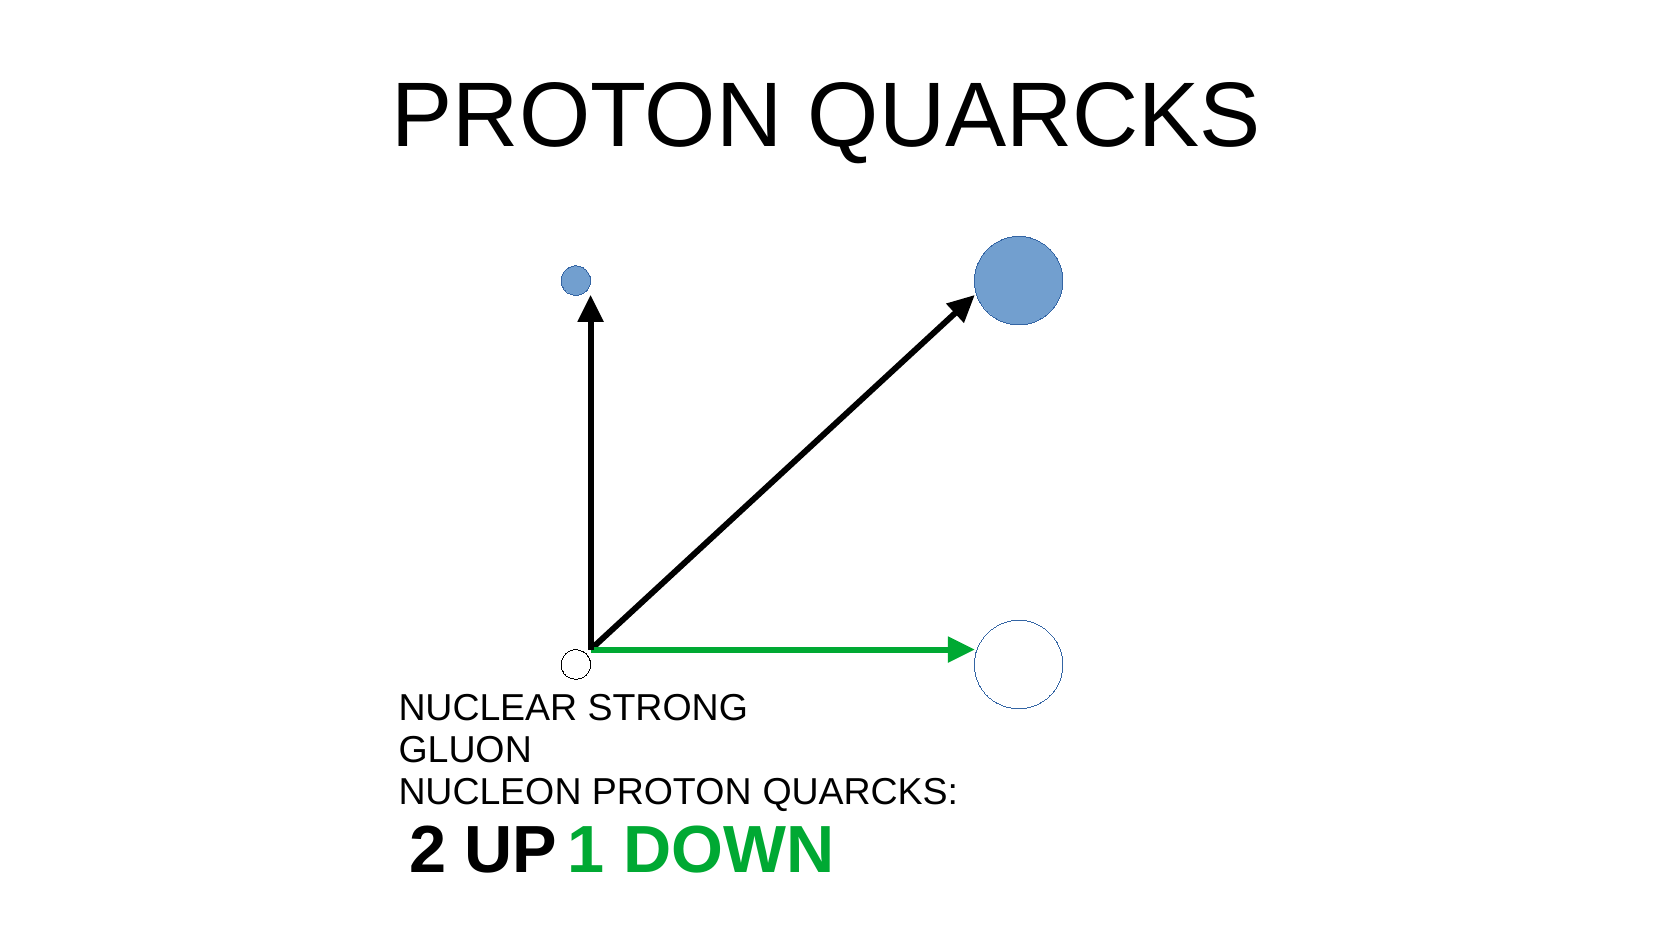

# PROTON QUARCKS
NUCLEAR STRONG
GLUON
NUCLEON PROTON QUARCKS:
 2 UP 1 DOWN